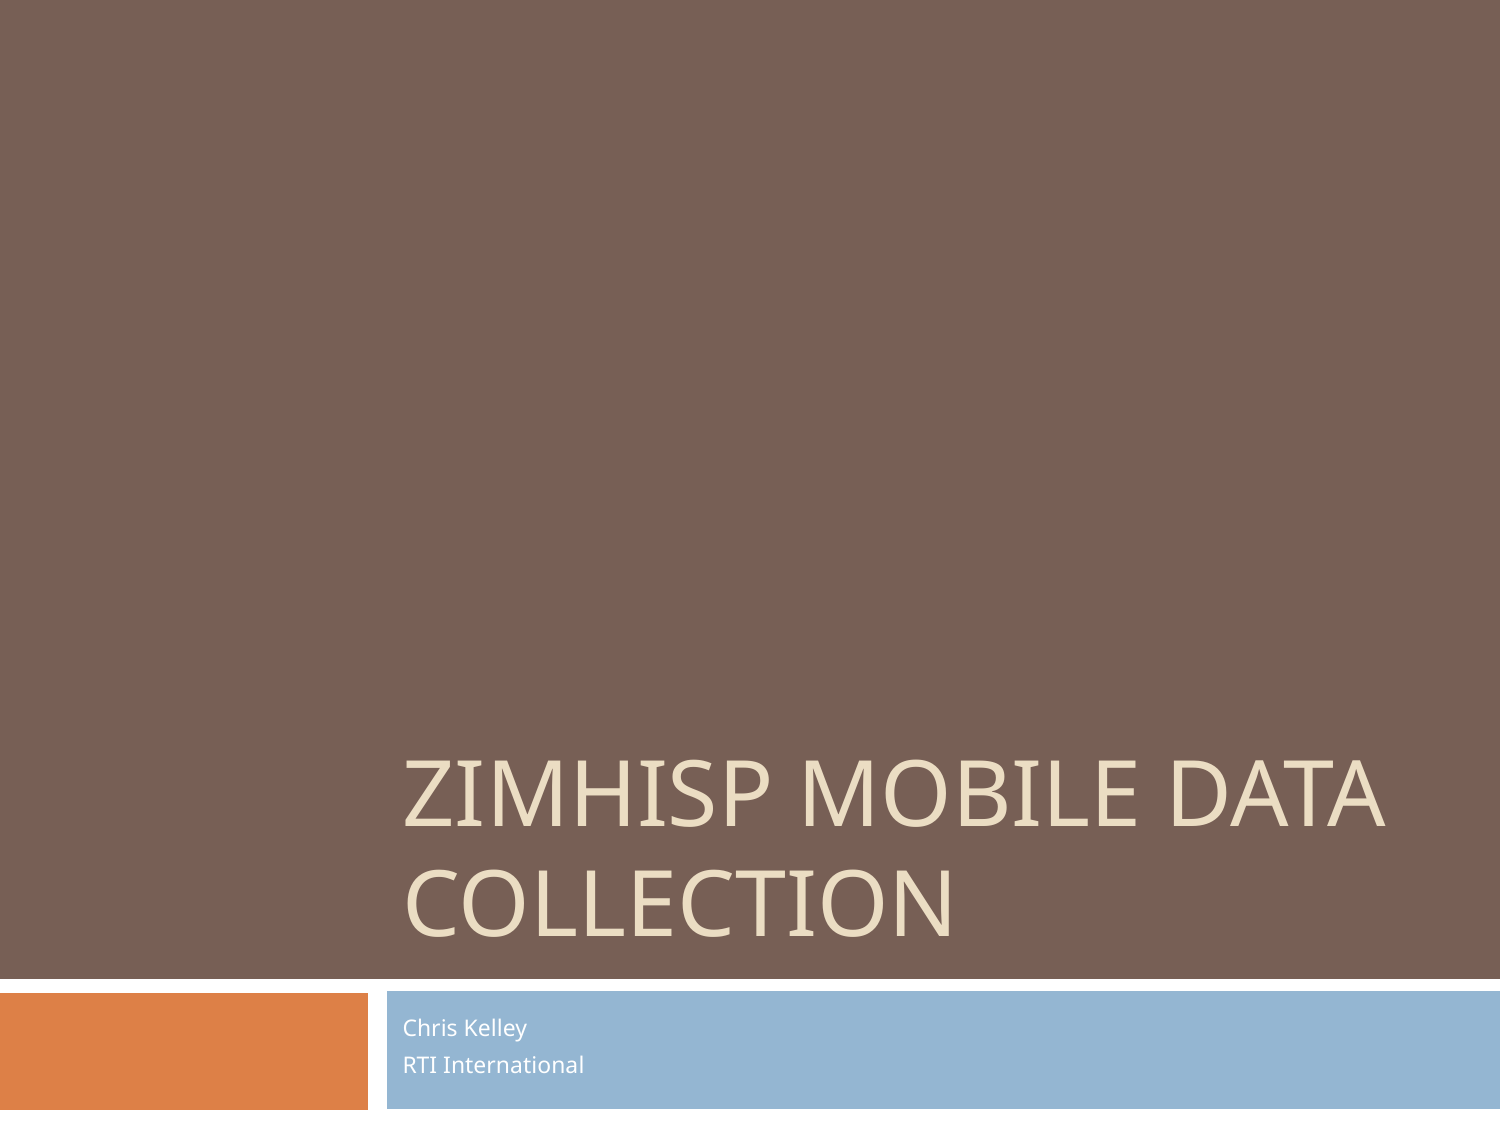

# ZimHISP Mobile Data Collection
Chris Kelley
RTI International